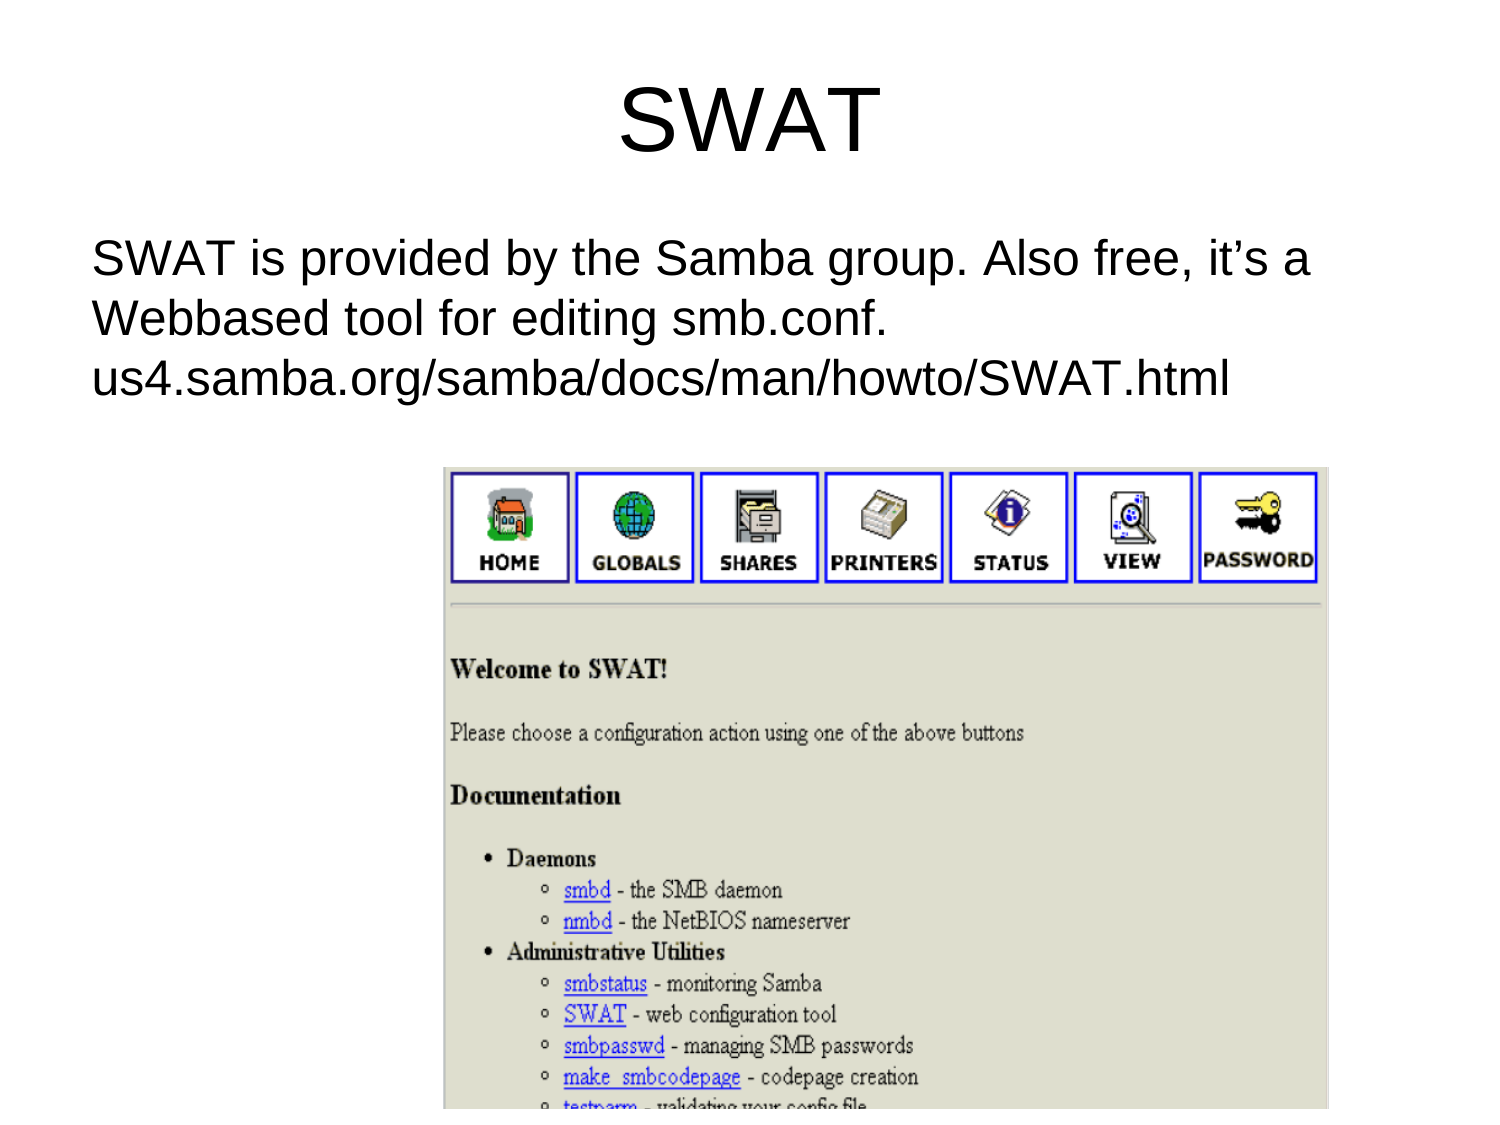

# SWAT
SWAT is provided by the Samba group. Also free, it’s a Webbased tool for editing smb.conf.
us4.samba.org/samba/docs/man/howto/SWAT.html